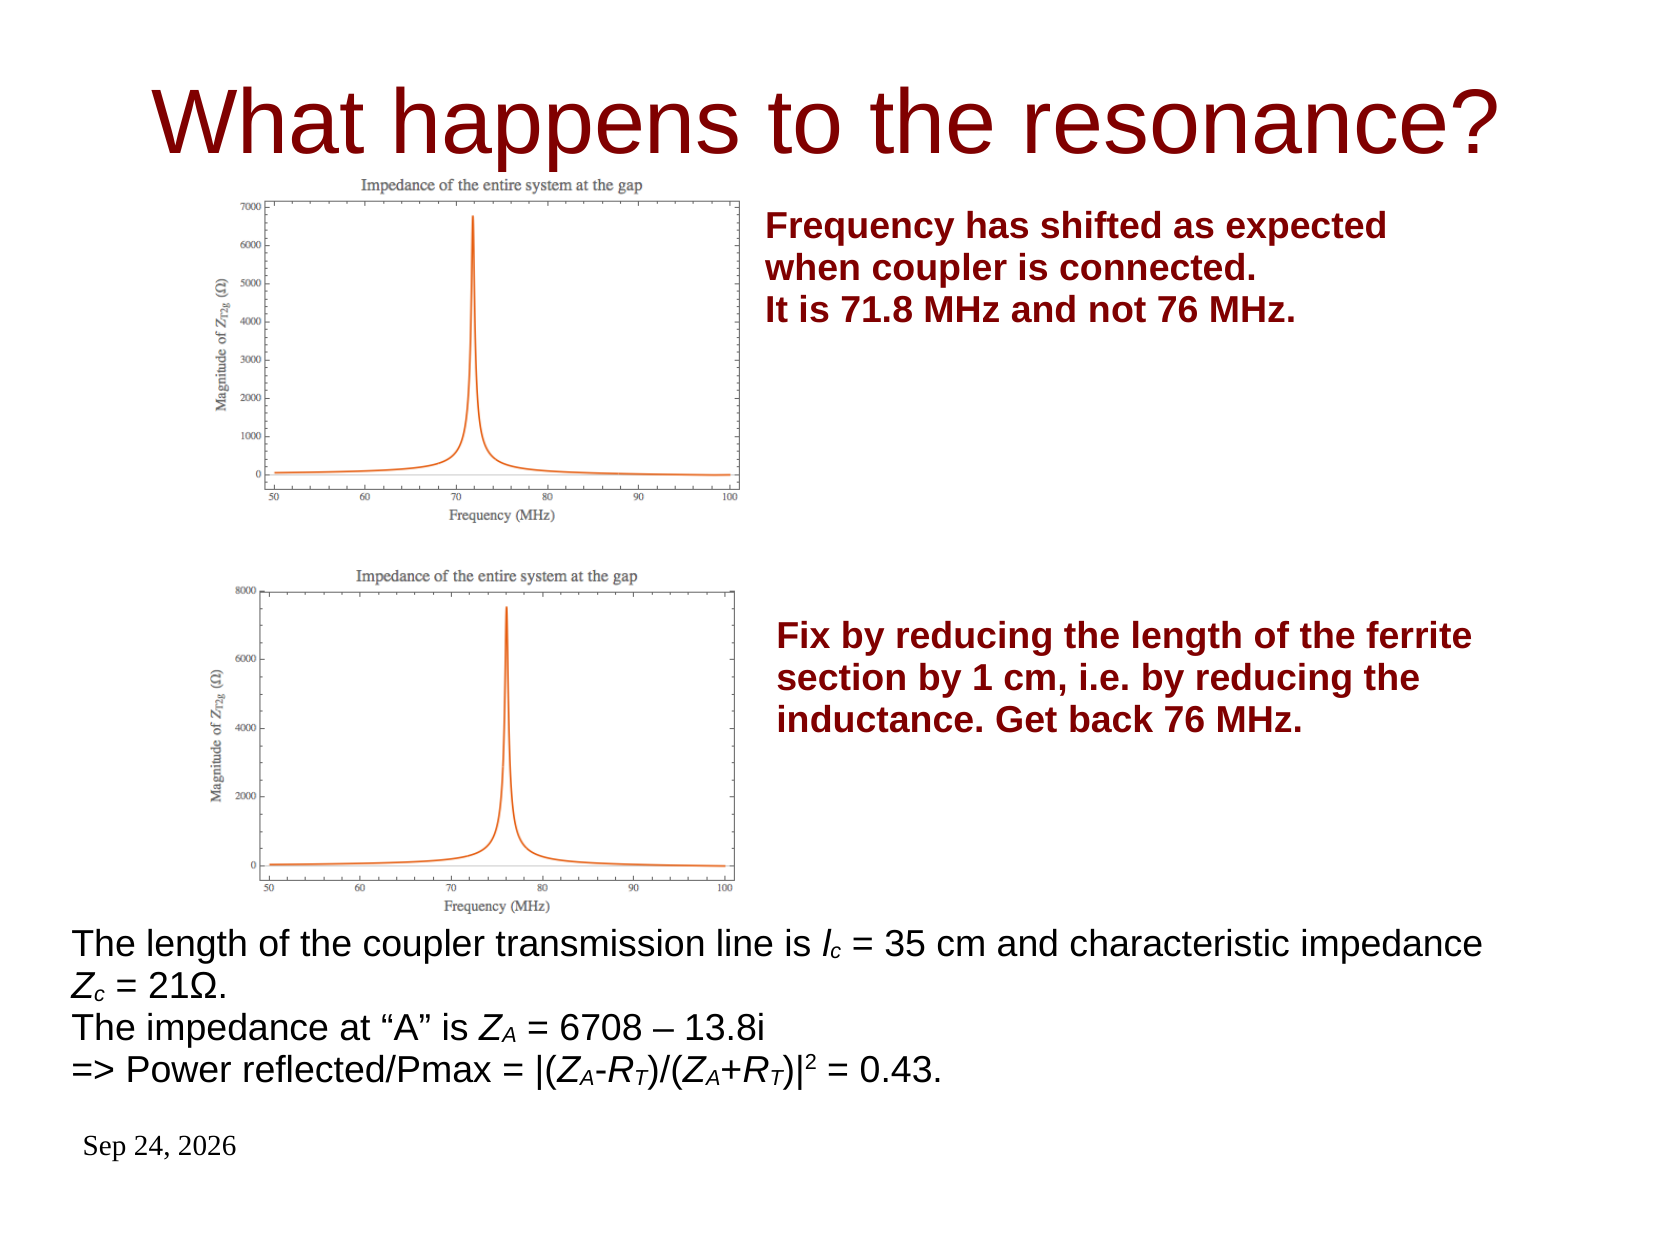

# What happens to the resonance?
Frequency has shifted as expected when coupler is connected.
It is 71.8 MHz and not 76 MHz.
Fix by reducing the length of the ferrite section by 1 cm, i.e. by reducing the inductance. Get back 76 MHz.
The length of the coupler transmission line is lc = 35 cm and characteristic impedance Zc = 21Ω.
The impedance at “A” is ZA = 6708 – 13.8i
=> Power reflected/Pmax = |(ZA-RT)/(ZA+RT)|2 = 0.43.